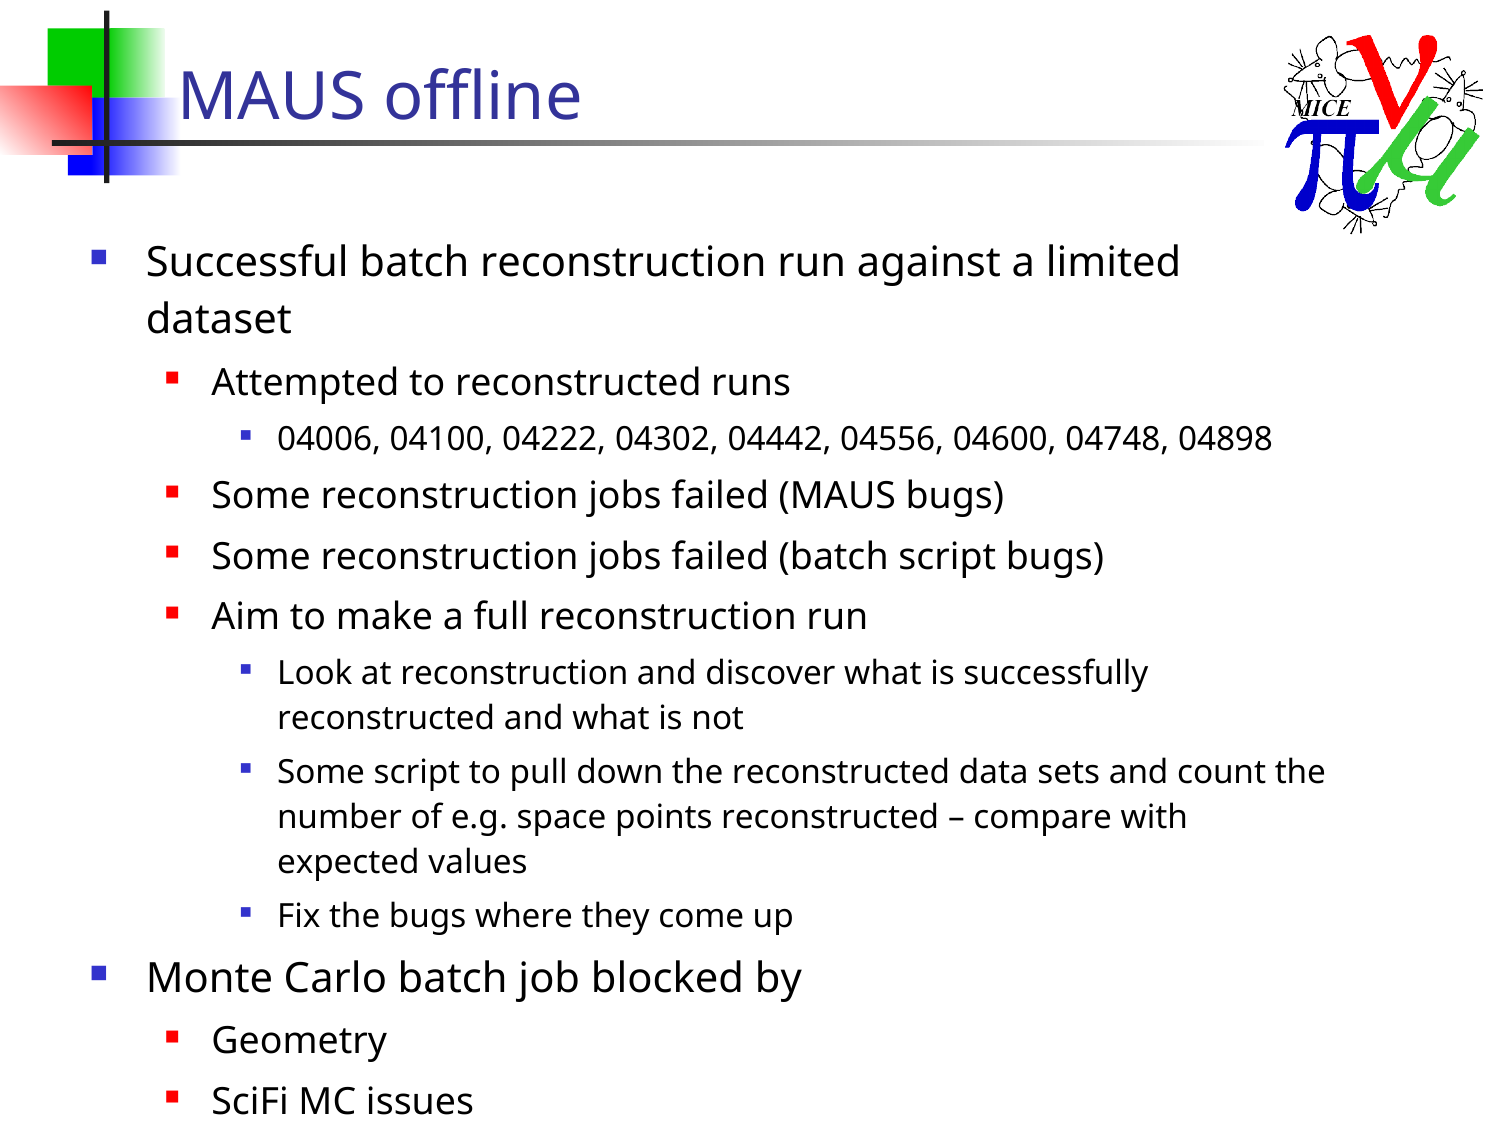

# MAUS offline
Successful batch reconstruction run against a limited dataset
Attempted to reconstructed runs
04006, 04100, 04222, 04302, 04442, 04556, 04600, 04748, 04898
Some reconstruction jobs failed (MAUS bugs)
Some reconstruction jobs failed (batch script bugs)
Aim to make a full reconstruction run
Look at reconstruction and discover what is successfully reconstructed and what is not
Some script to pull down the reconstructed data sets and count the number of e.g. space points reconstructed – compare with expected values
Fix the bugs where they come up
Monte Carlo batch job blocked by
Geometry
SciFi MC issues
Ckov MC issues